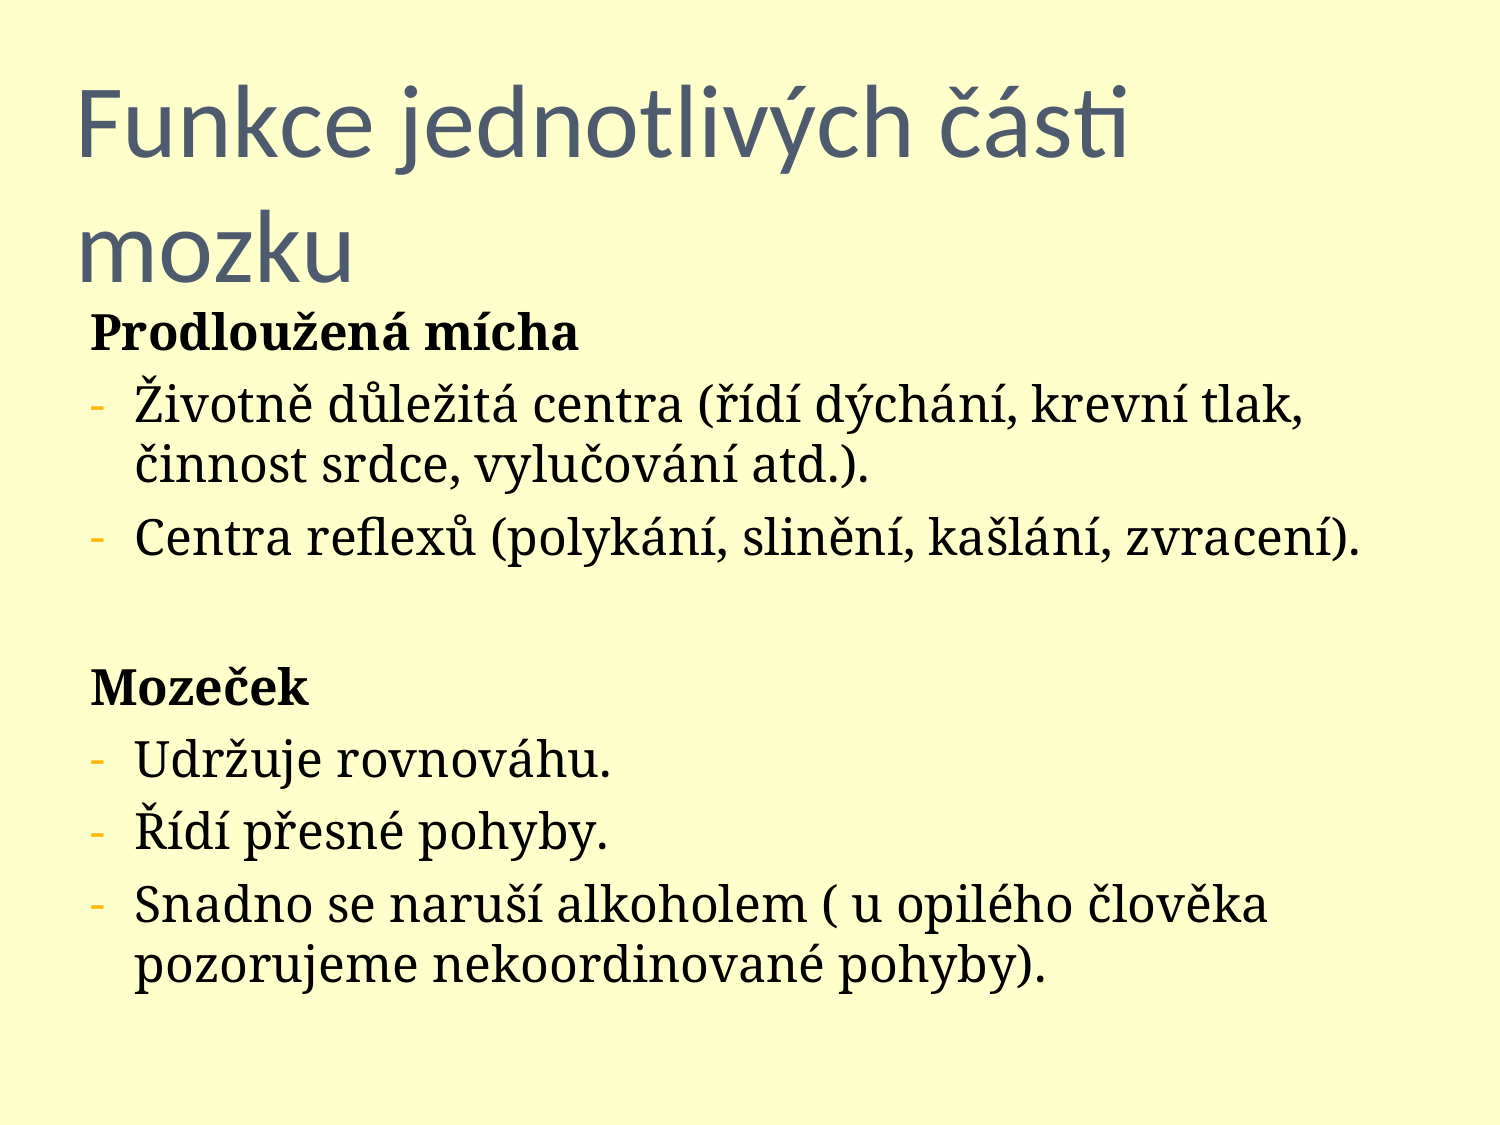

# Funkce jednotlivých části mozku
Prodloužená mícha
Životně důležitá centra (řídí dýchání, krevní tlak, činnost srdce, vylučování atd.).
Centra reflexů (polykání, slinění, kašlání, zvracení).
Mozeček
Udržuje rovnováhu.
Řídí přesné pohyby.
Snadno se naruší alkoholem ( u opilého člověka pozorujeme nekoordinované pohyby).